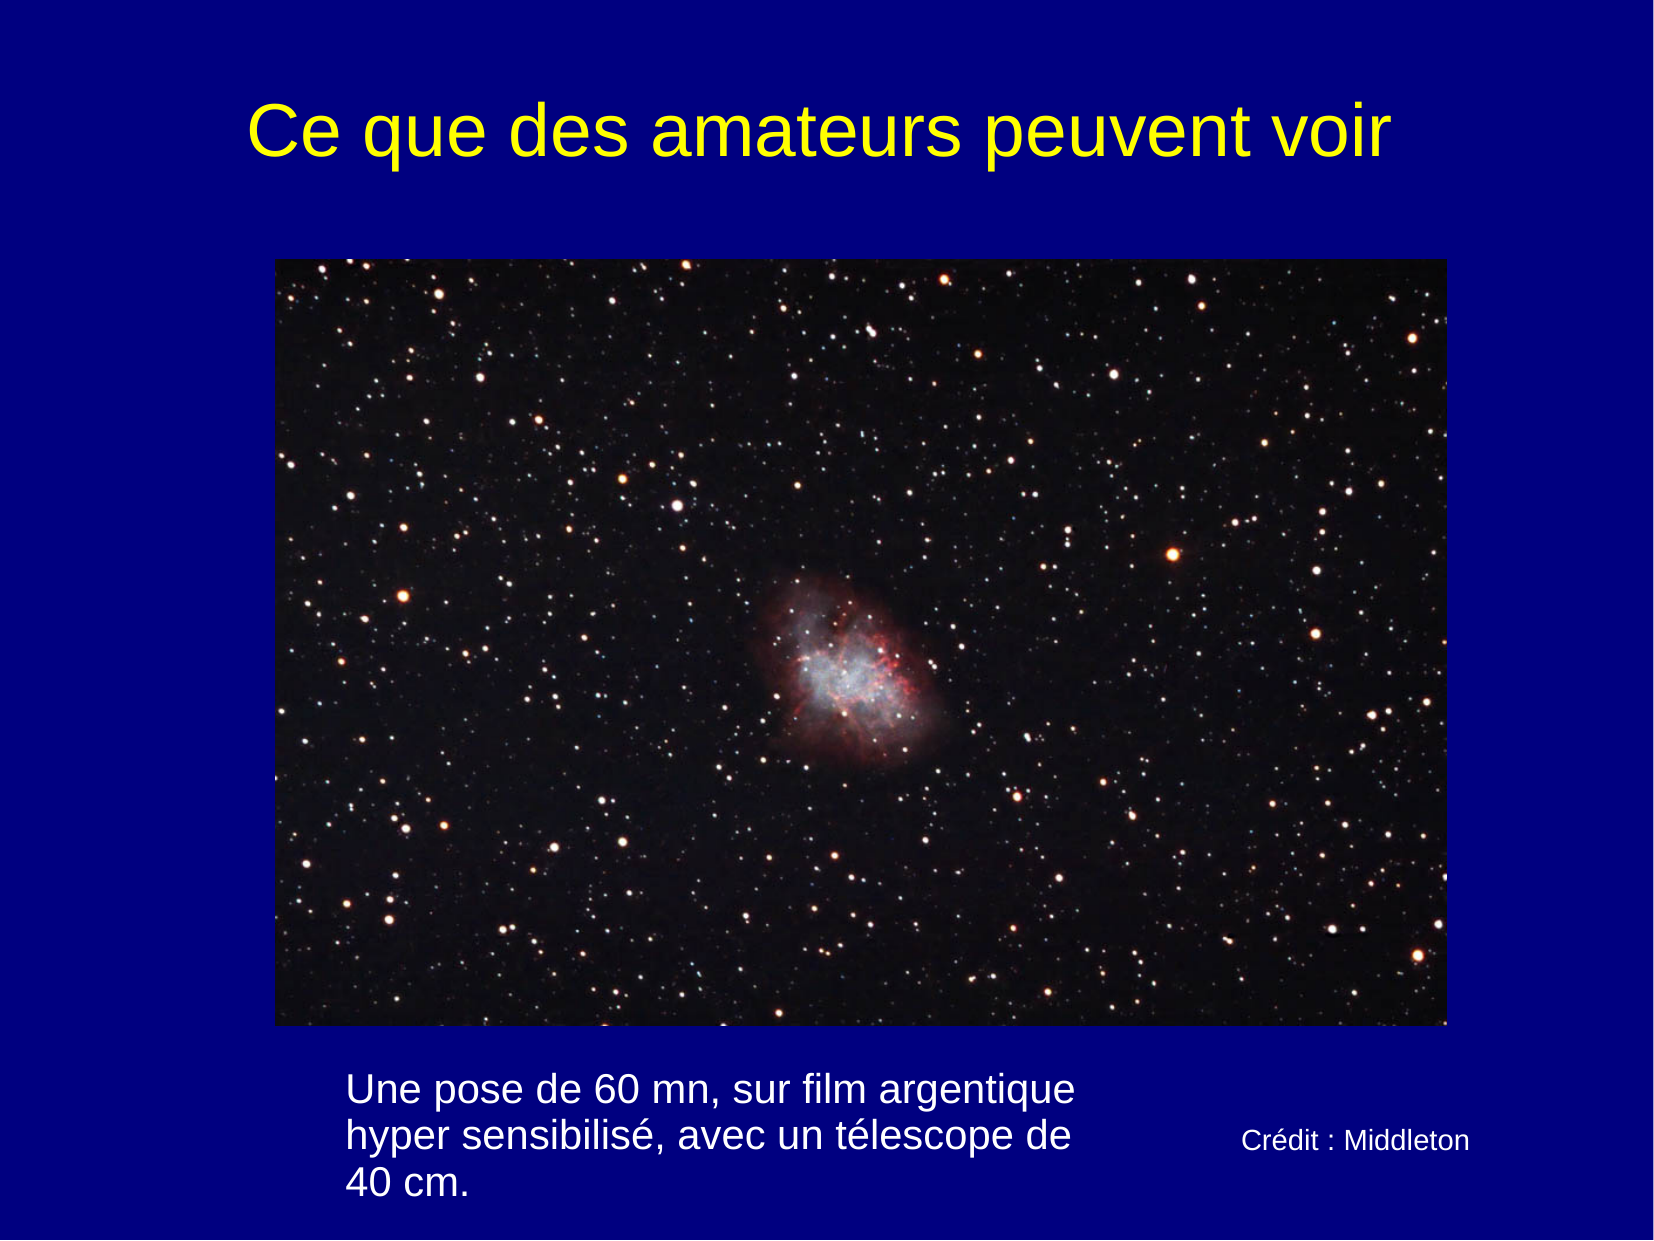

# Ce que des amateurs peuvent voir
Une pose de 60 mn, sur film argentique
hyper sensibilisé, avec un télescope de
40 cm.
Crédit : Middleton